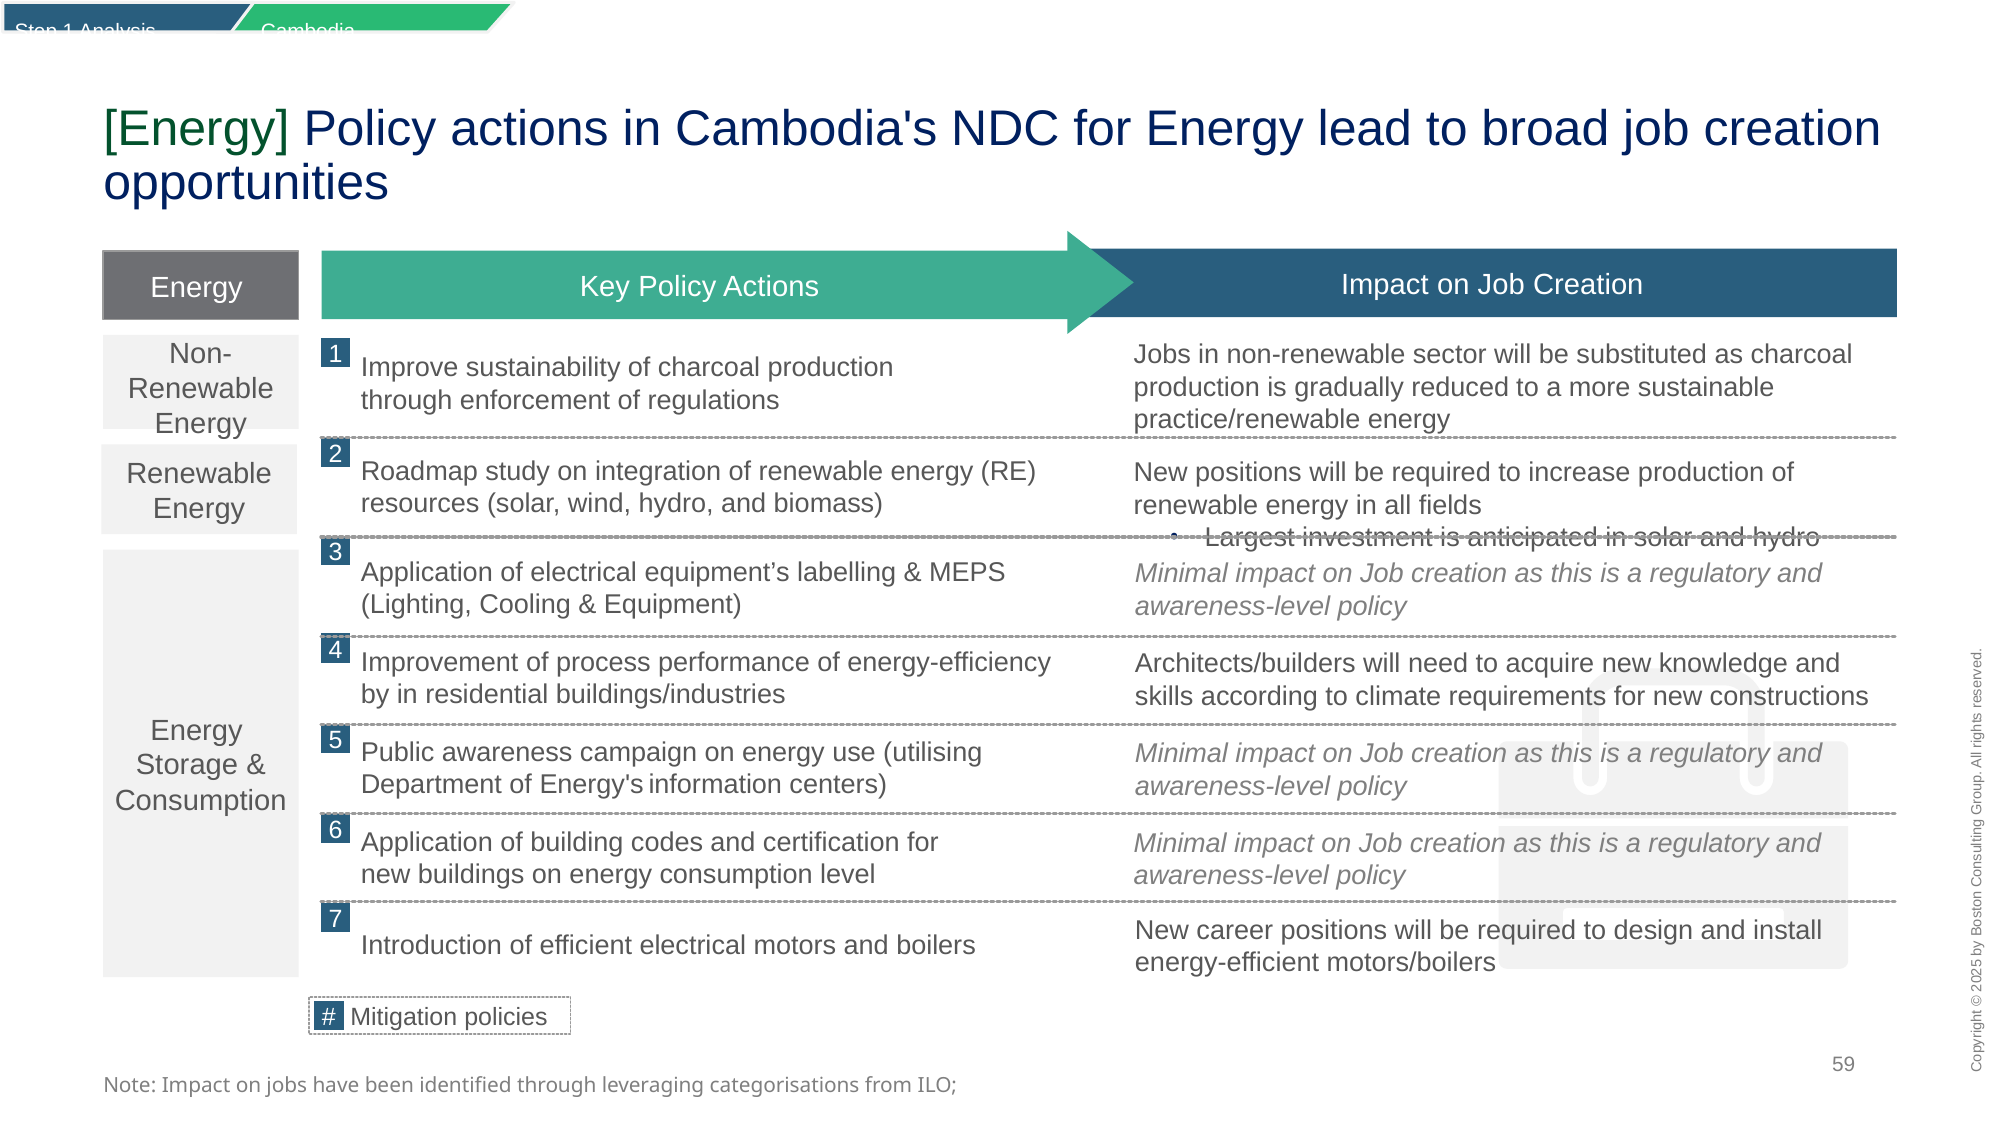

Step 1 Analysis
Cambodia
# [Energy] Policy actions in Cambodia's NDC for Energy lead to broad job creation opportunities
Impact on Job Creation
Key Policy Actions
Energy
Non-Renewable Energy
Jobs in non-renewable sector will be substituted as charcoal production is gradually reduced to a more sustainable practice/renewable energy
1
Improve sustainability of charcoal production
through enforcement of regulations
2
Renewable Energy
Roadmap study on integration of renewable energy (RE) resources (solar, wind, hydro, and biomass)
New positions will be required to increase production of renewable energy in all fields
Largest investment is anticipated in solar and hydro
3
Application of electrical equipment’s labelling & MEPS
(Lighting, Cooling & Equipment)
Energy
Storage & Consumption
Minimal impact on Job creation as this is a regulatory and awareness-level policy
4
Improvement of process performance of energy-efficiency by in residential buildings/industries
Architects/builders will need to acquire new knowledge and skills according to climate requirements for new constructions
5
Public awareness campaign on energy use (utilising Department of Energy's information centers)
Minimal impact on Job creation as this is a regulatory and awareness-level policy
6
Application of building codes and certification for
new buildings on energy consumption level
Minimal impact on Job creation as this is a regulatory and awareness-level policy
7
Introduction of efficient electrical motors and boilers
New career positions will be required to design and install energy-efficient motors/boilers
Mitigation policies
#
Note: Impact on jobs have been identified through leveraging categorisations from ILO;